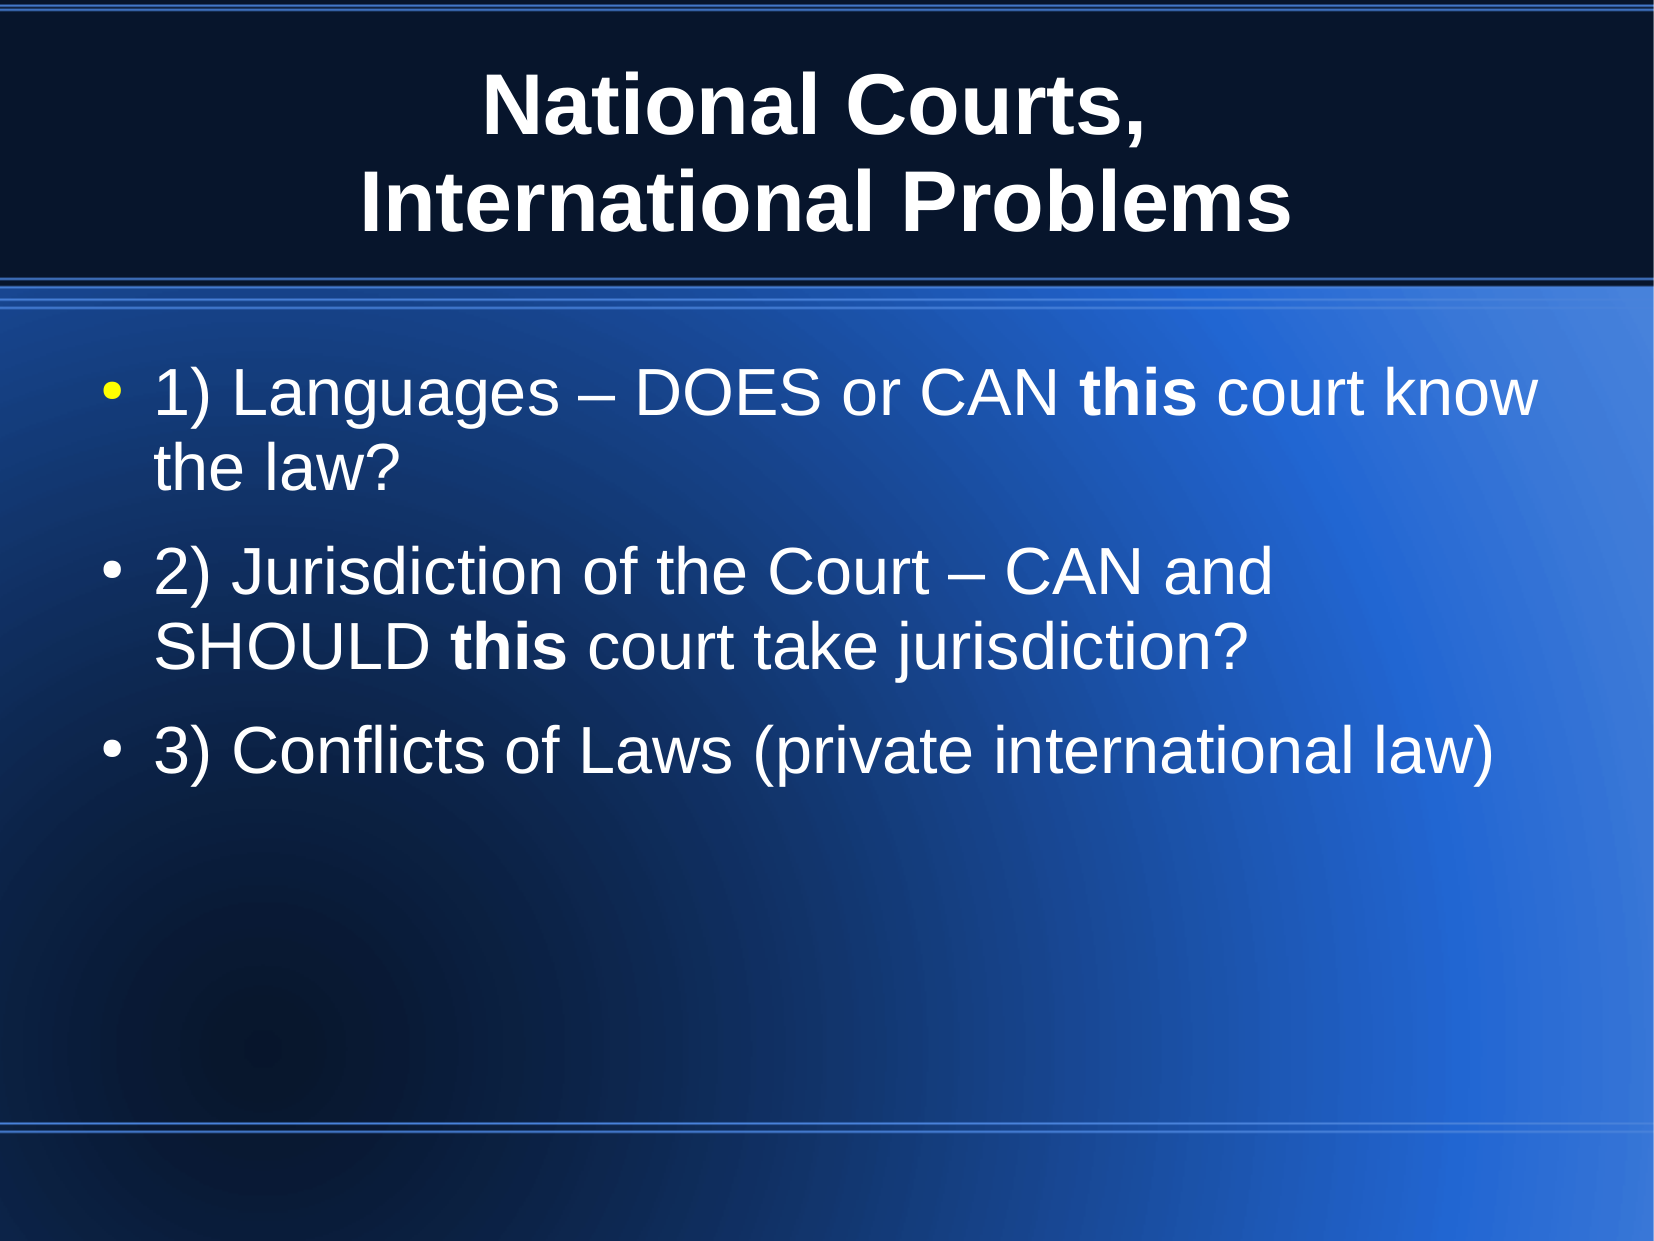

# National Courts, International Problems
1) Languages – DOES or CAN this court know the law?
2) Jurisdiction of the Court – CAN and SHOULD this court take jurisdiction?
3) Conflicts of Laws (private international law)